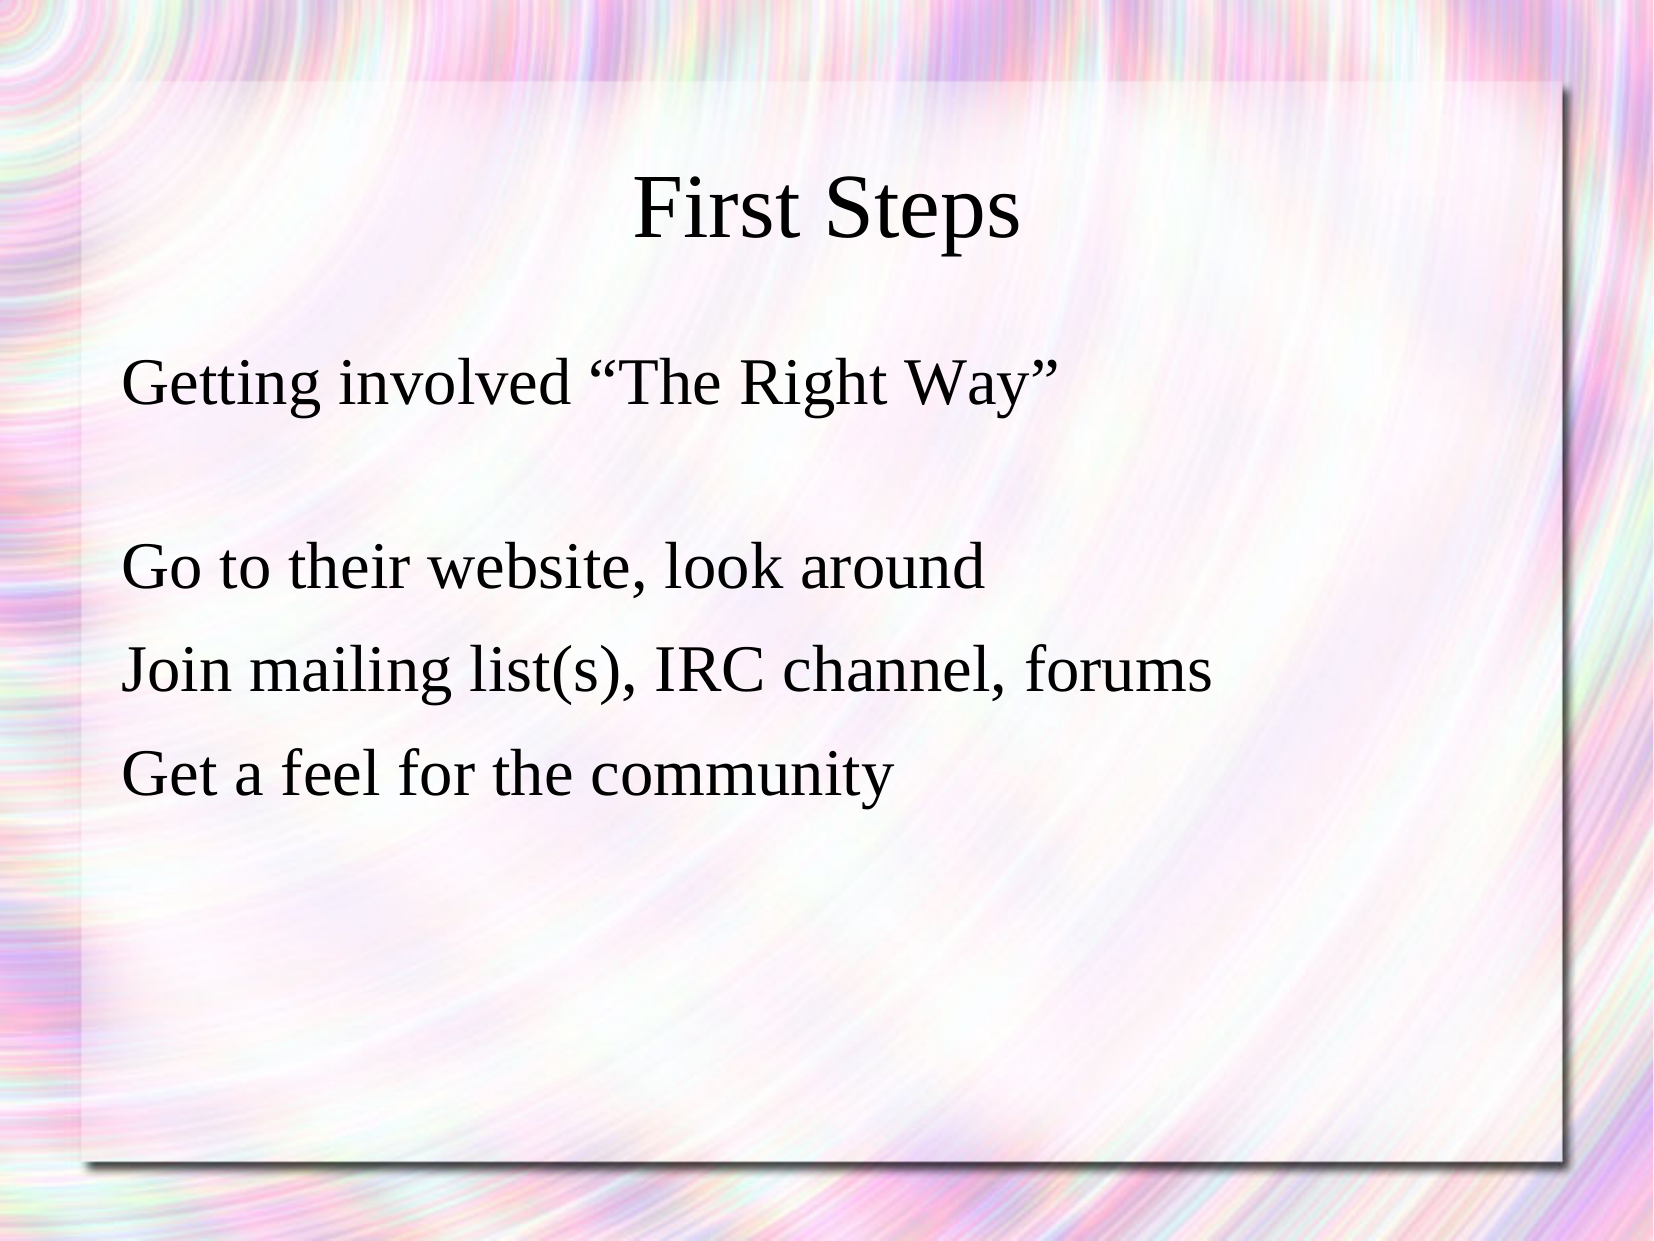

# First Steps
Getting involved “The Right Way”
Go to their website, look around
Join mailing list(s), IRC channel, forums
Get a feel for the community